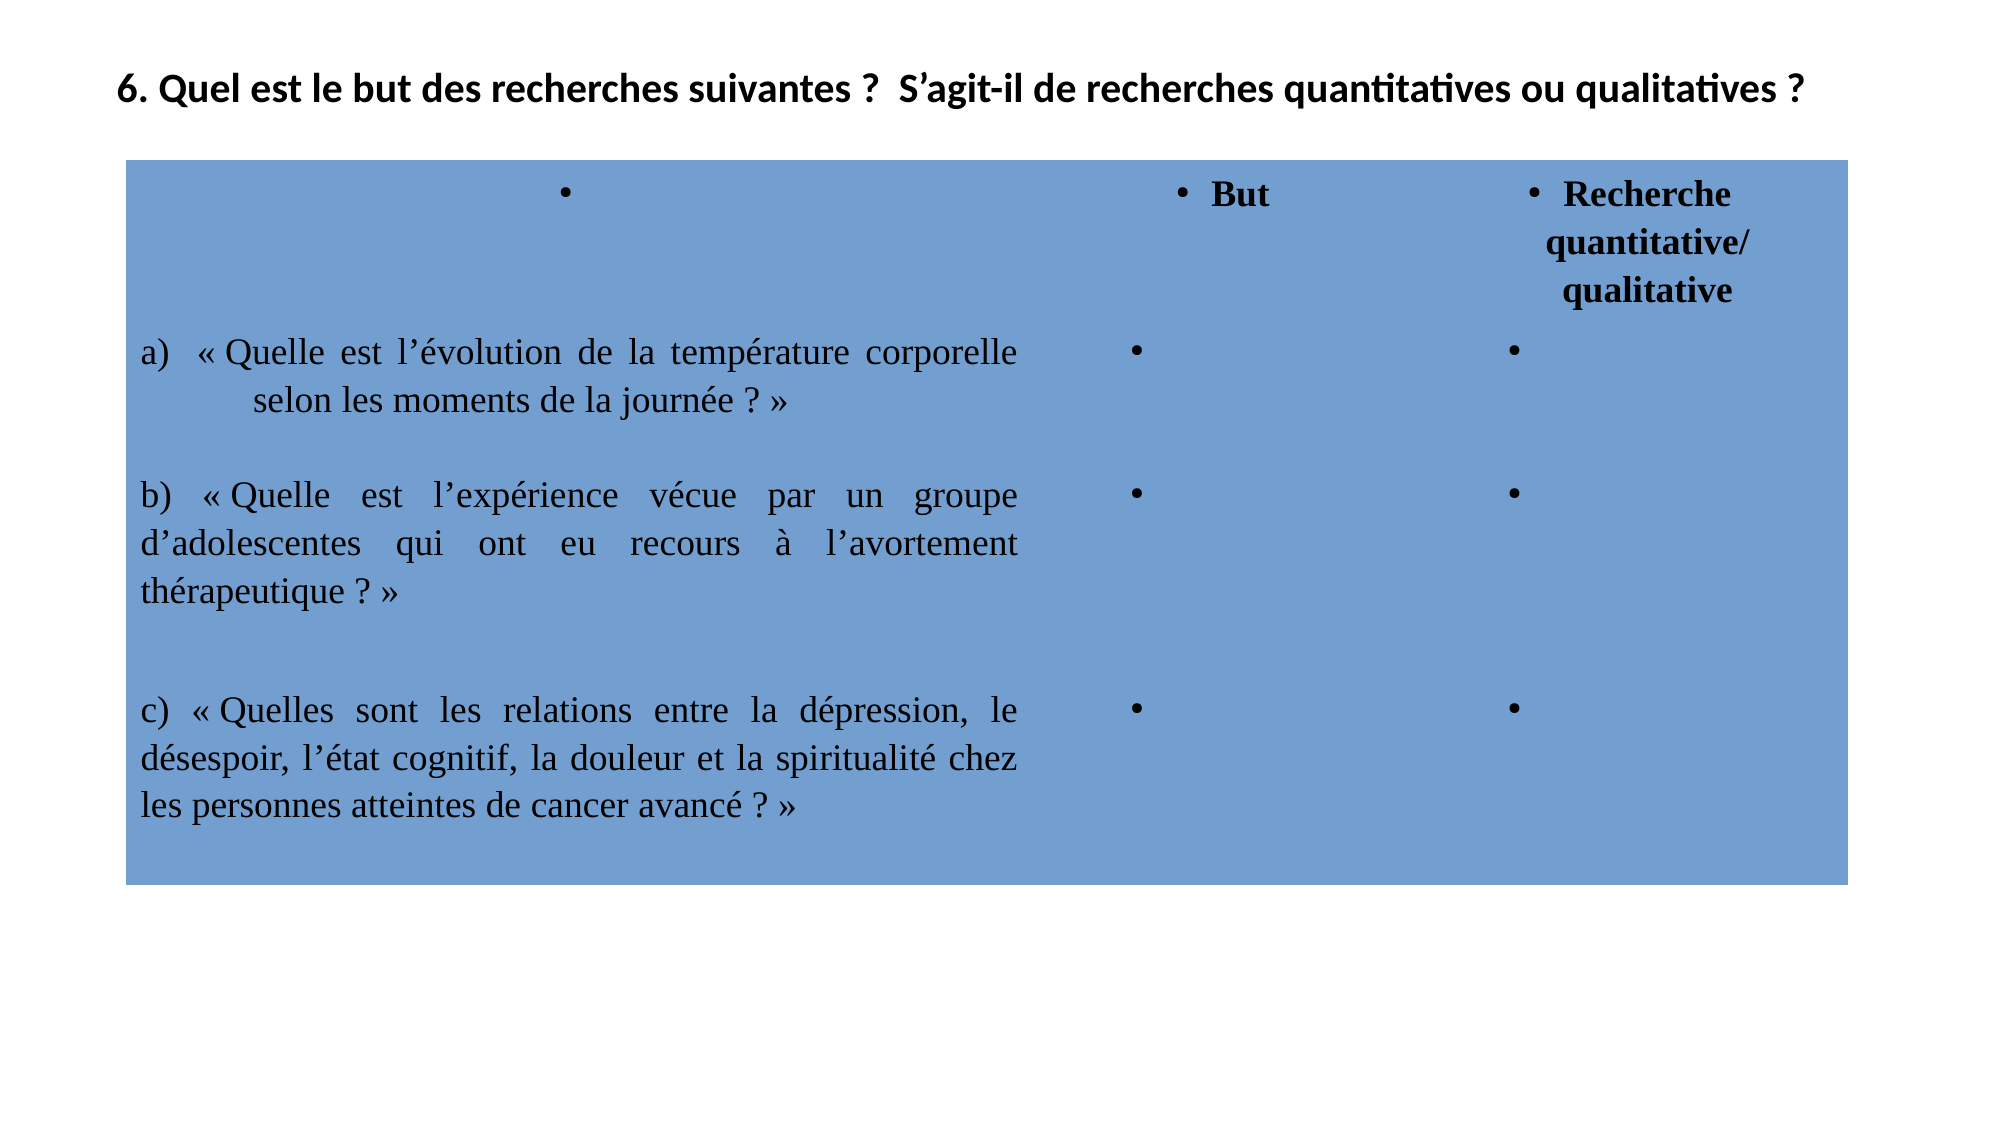

6. Quel est le but des recherches suivantes ? S’agit-il de recherches quantitatives ou qualitatives ?
| | But | Recherche quantitative/ qualitative |
| --- | --- | --- |
| « Quelle est l’évolution de la température corporelle selon les moments de la journée ? » | | |
| b) « Quelle est l’expérience vécue par un groupe d’adolescentes qui ont eu recours à l’avortement thérapeutique ? » | | |
| c) « Quelles sont les relations entre la dépression, le désespoir, l’état cognitif, la douleur et la spiritualité chez les personnes atteintes de cancer avancé ? » | | |